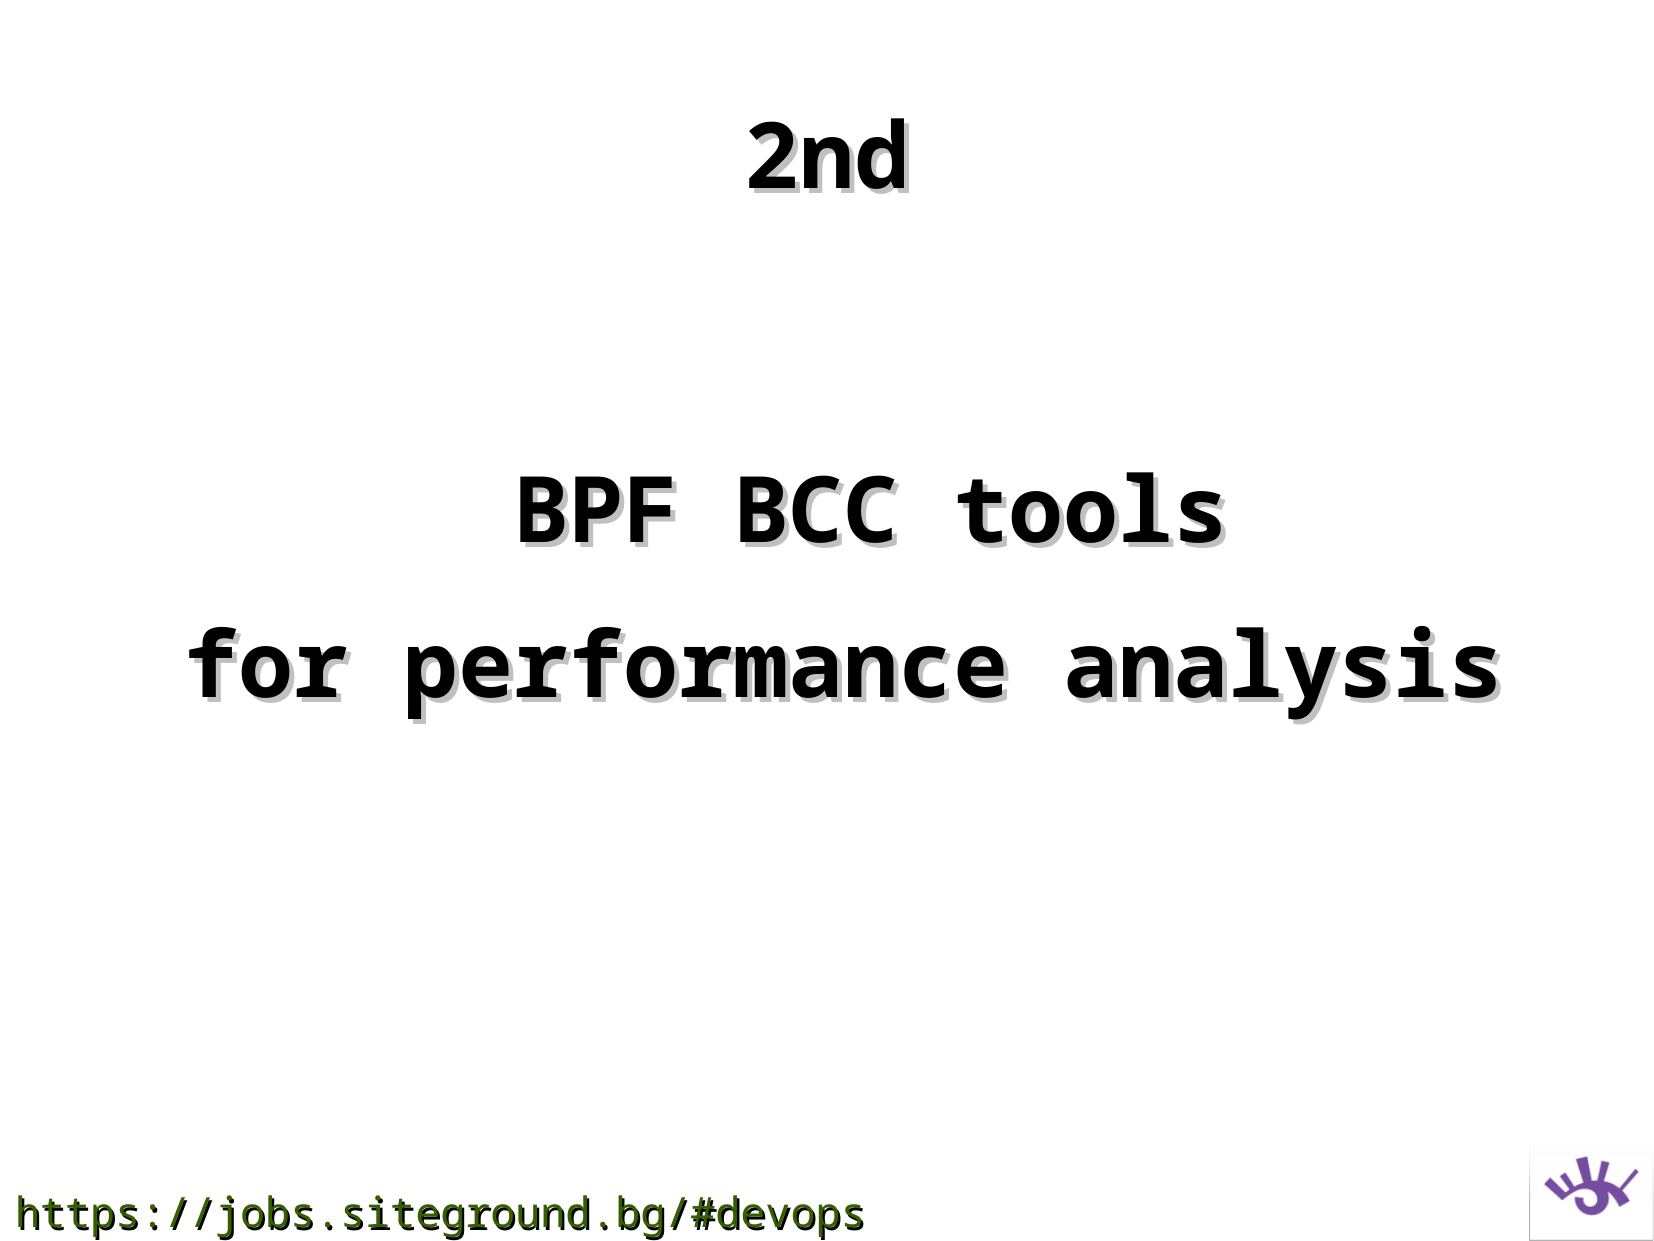

# 2nd
 BPF BCC tools
for performance analysis
https://jobs.siteground.bg/#devops